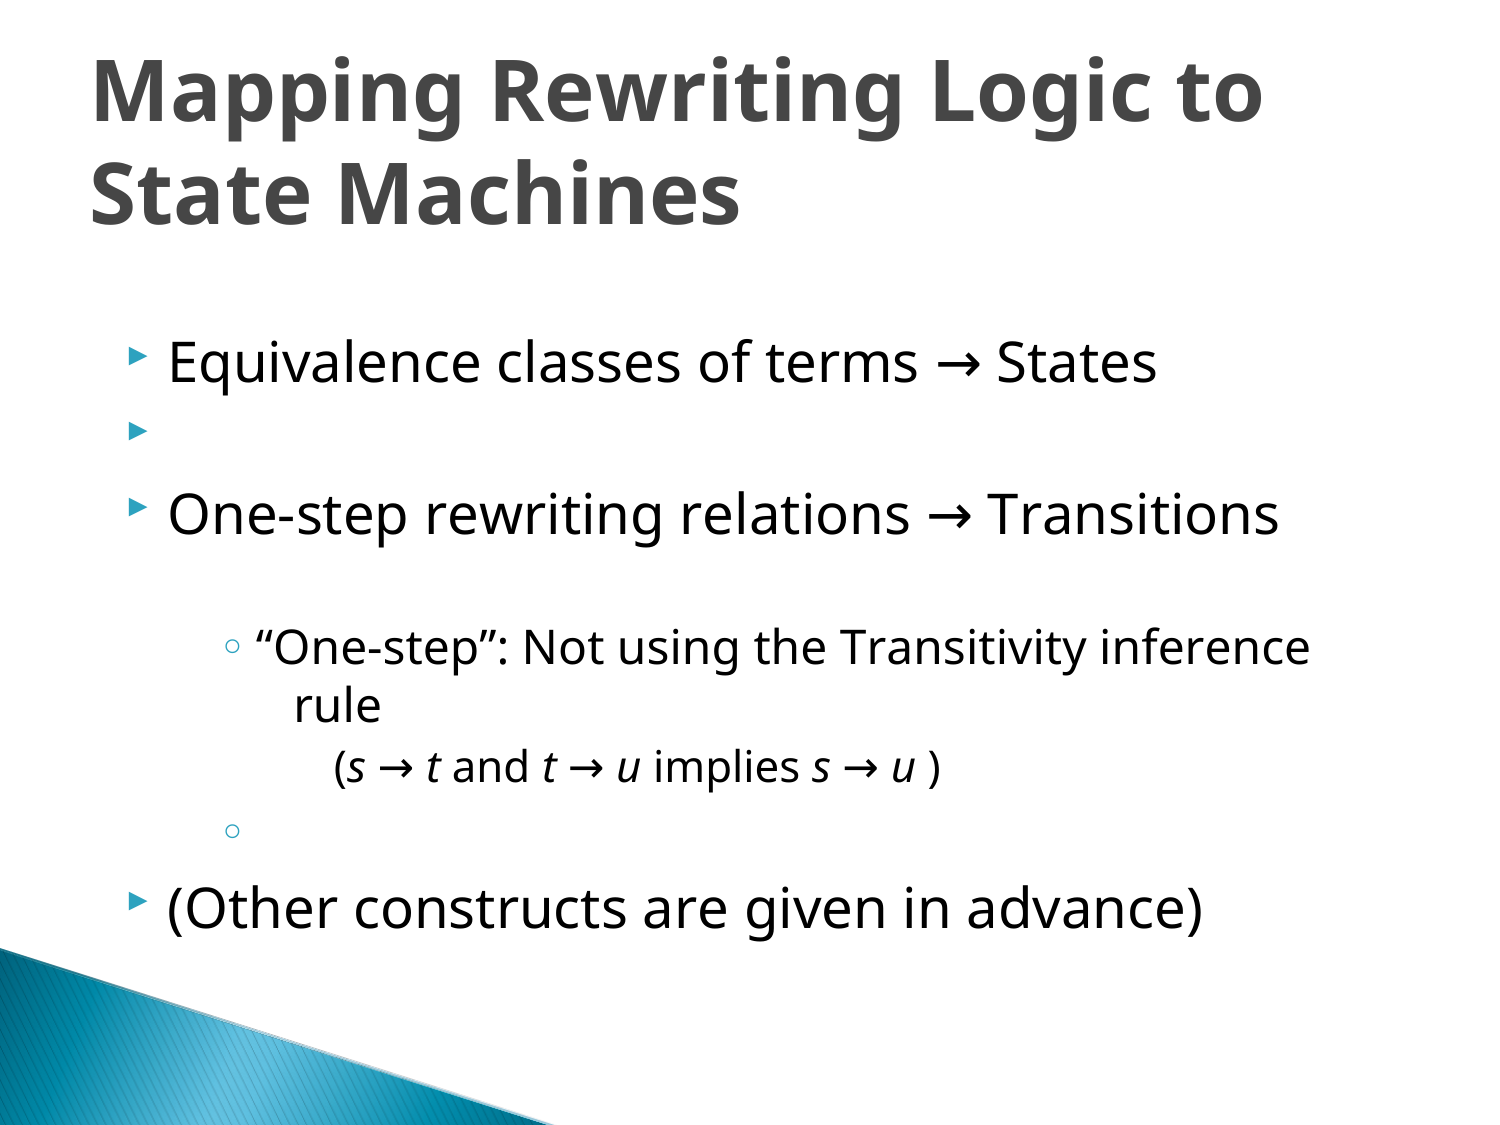

# Mapping Rewriting Logic to State Machines
Equivalence classes of terms → States
One-step rewriting relations → Transitions
“One-step”: Not using the Transitivity inference rule
(s → t and t → u implies s → u )
(Other constructs are given in advance)